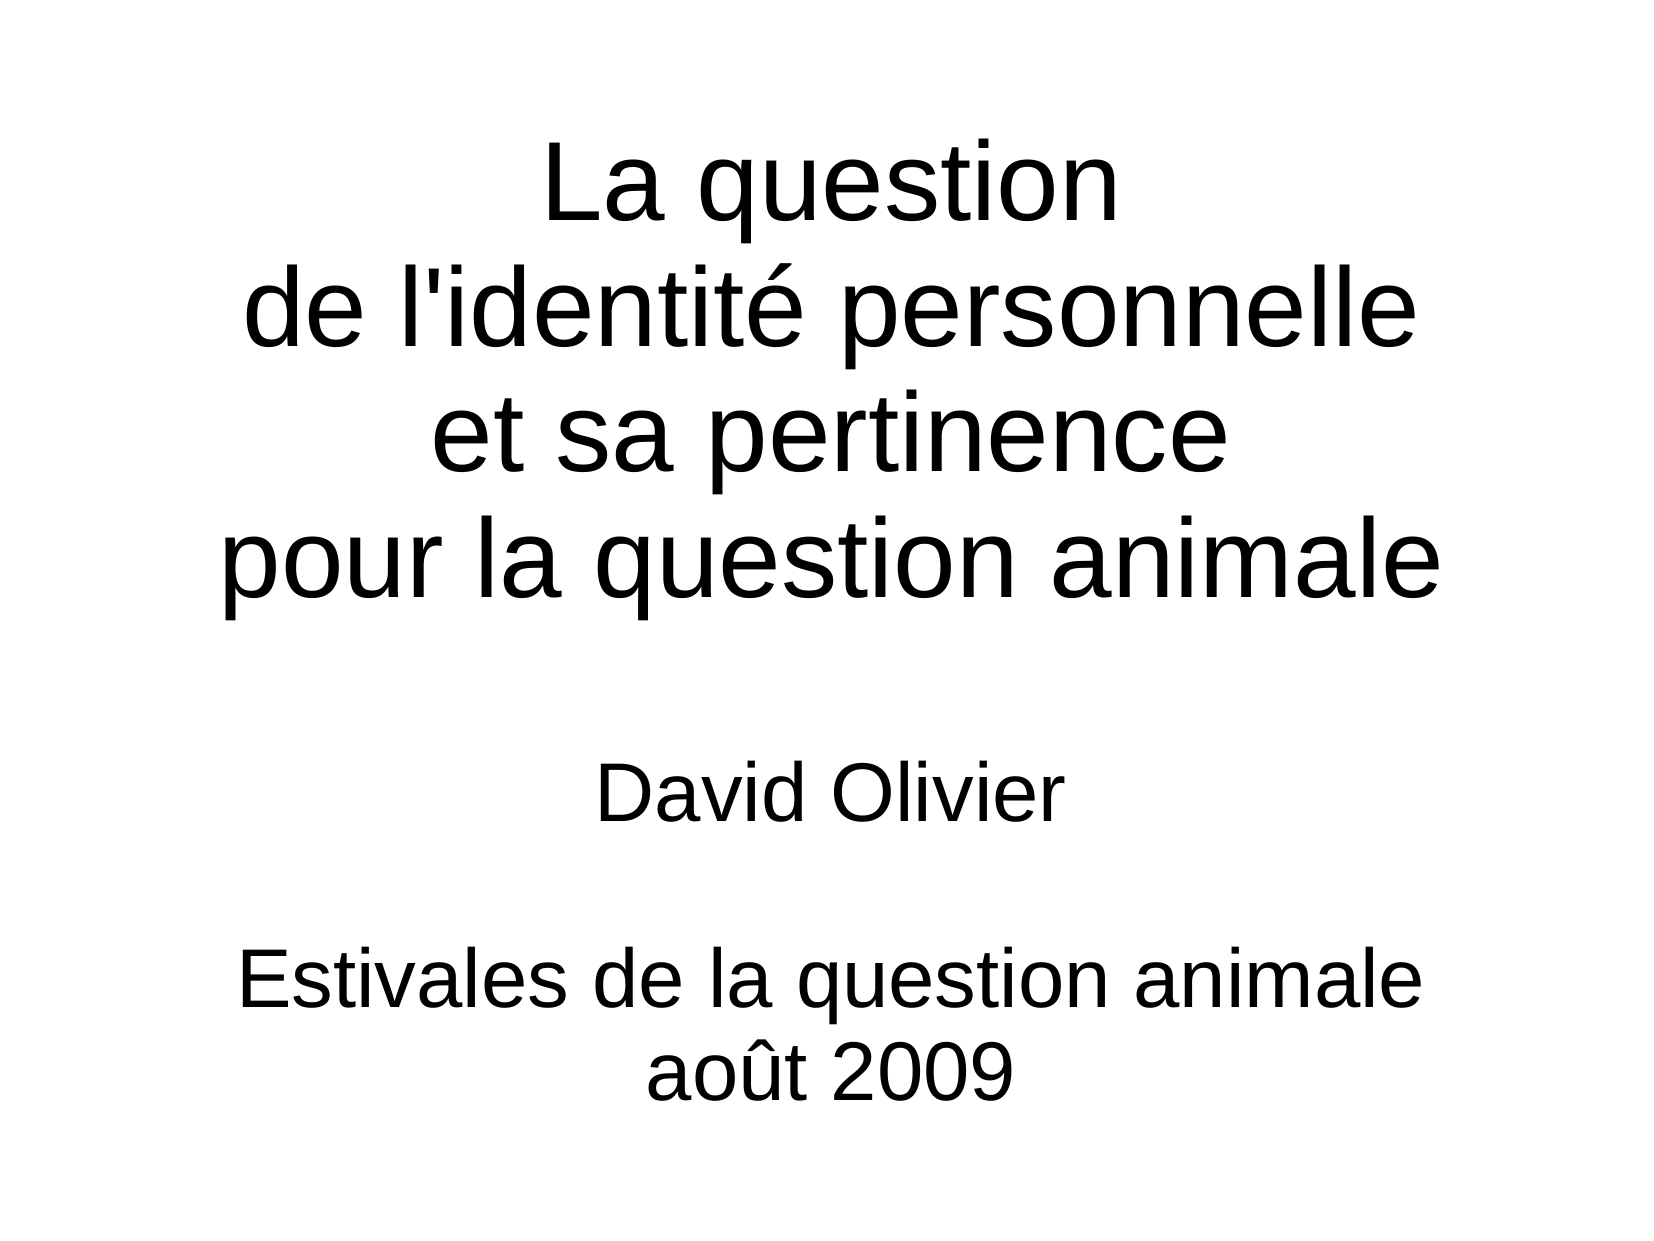

# La question de l'identité personnelle et sa pertinence pour la question animale David Olivier Estivales de la question animale août 2009